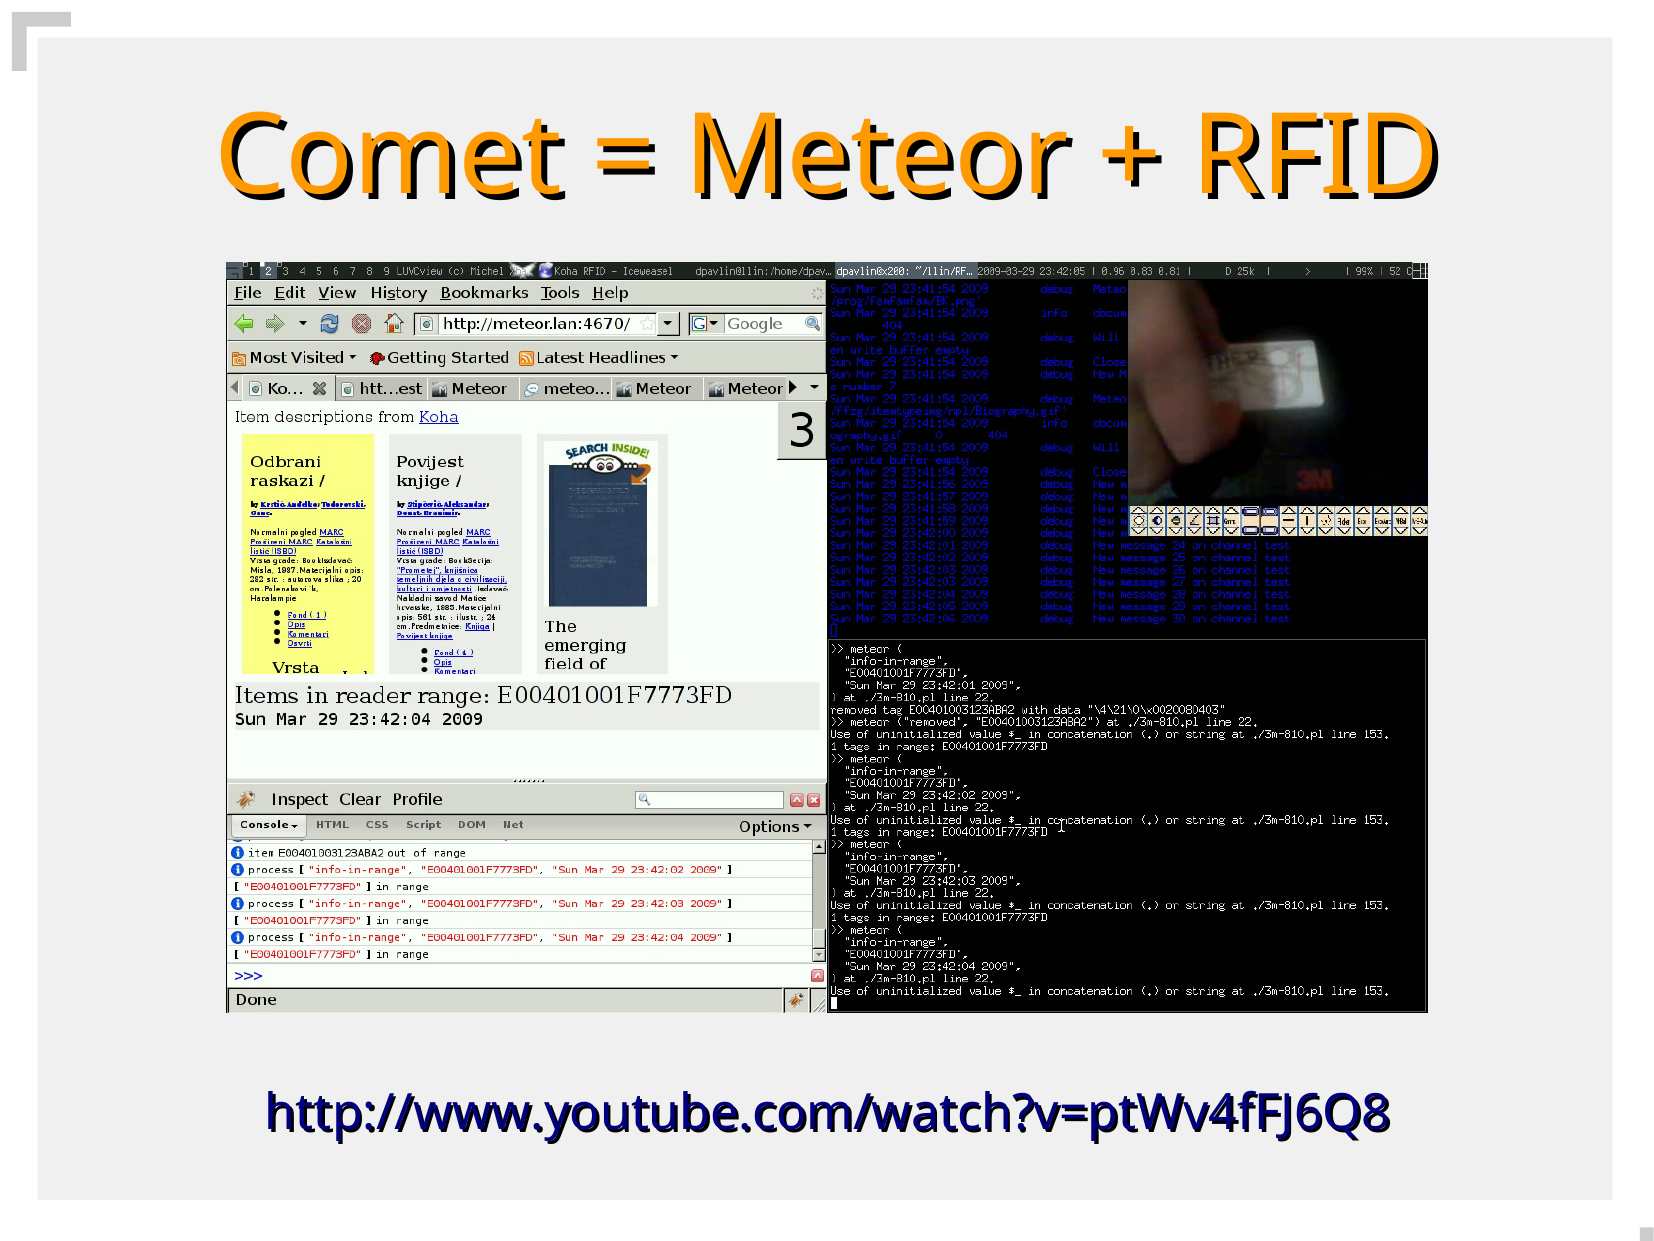

# Comet = Meteor + RFID
http://www.youtube.com/watch?v=ptWv4fFJ6Q8